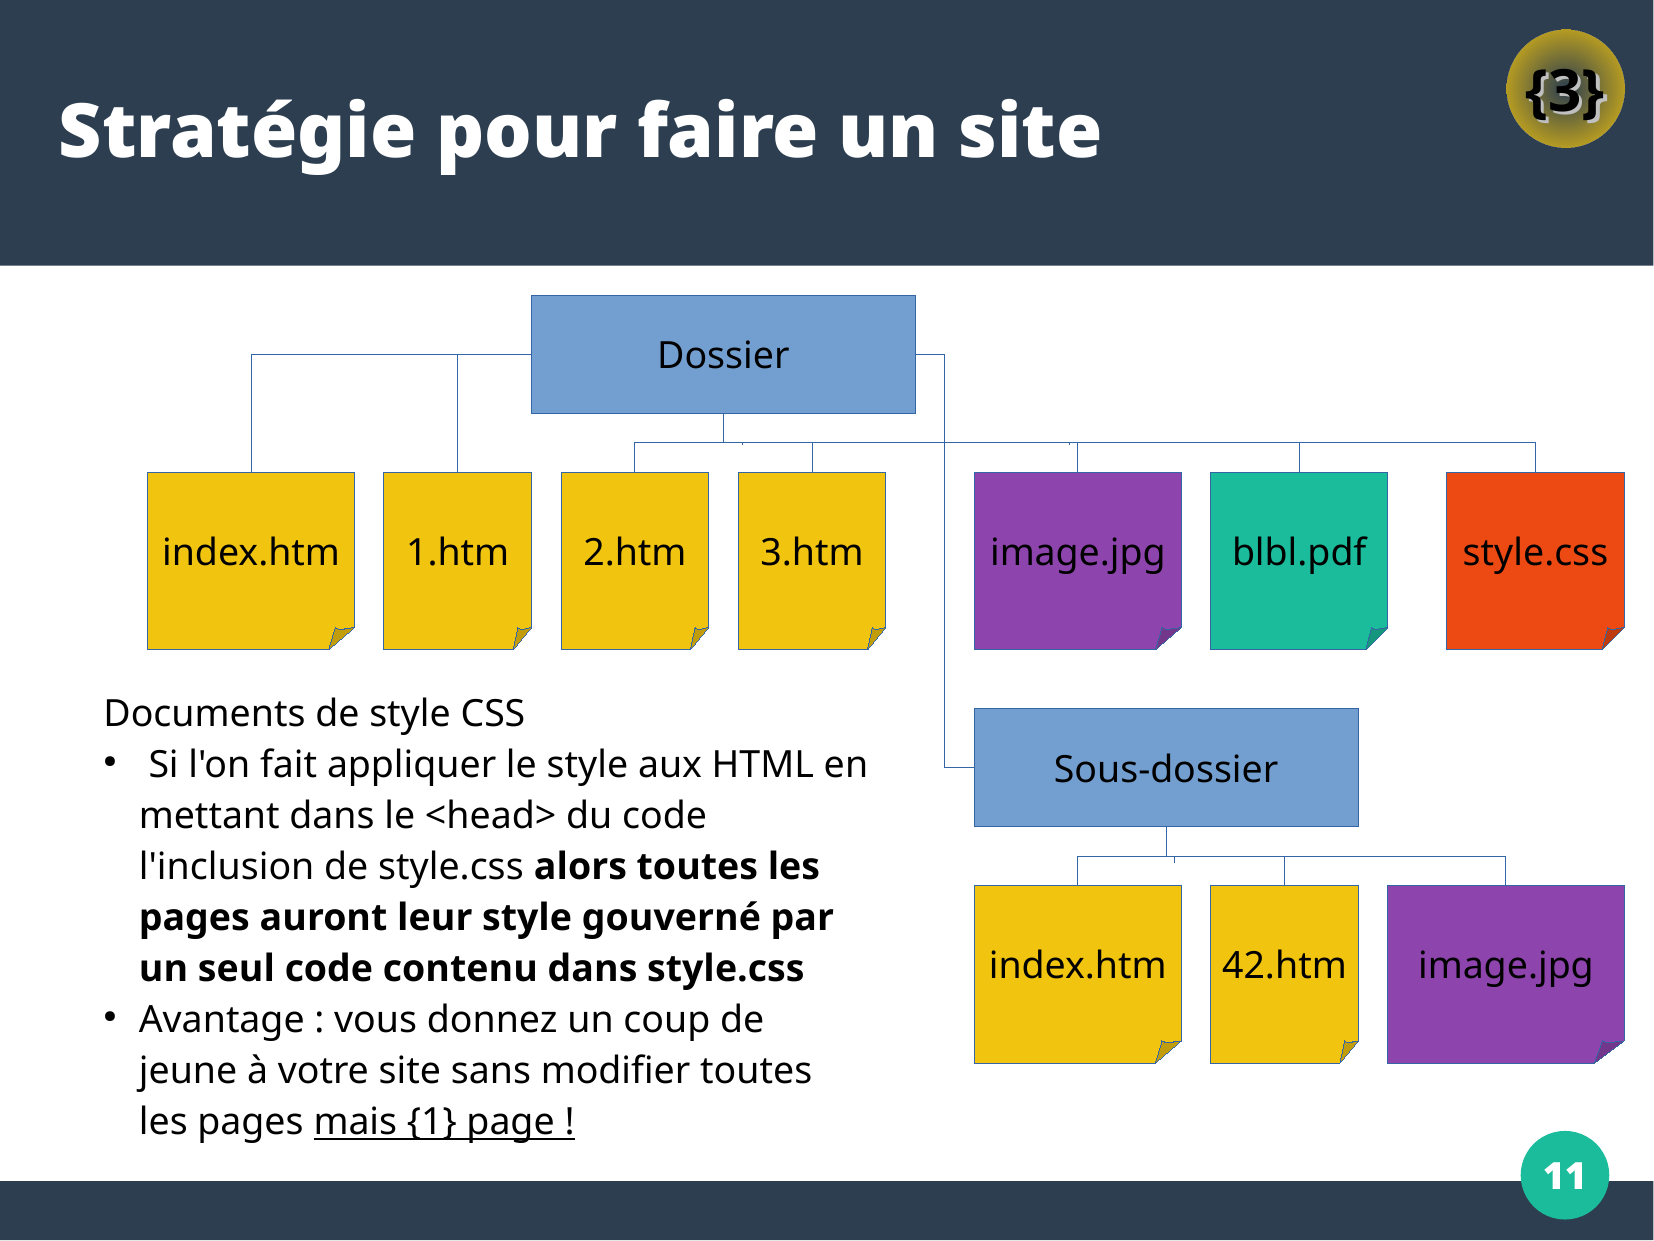

{3}
# Stratégie pour faire un site
Dossier
Dossier
index.htm
1.htm
2.htm
3.htm
style.css
image.jpg
blbl.pdf
Documents de style CSS
 Si l'on fait appliquer le style aux HTML en mettant dans le <head> du code l'inclusion de style.css alors toutes les pages auront leur style gouverné par un seul code contenu dans style.css
Avantage : vous donnez un coup de jeune à votre site sans modifier toutes les pages mais {1} page !
Sous-dossier
index.htm
42.htm
image.jpg
11